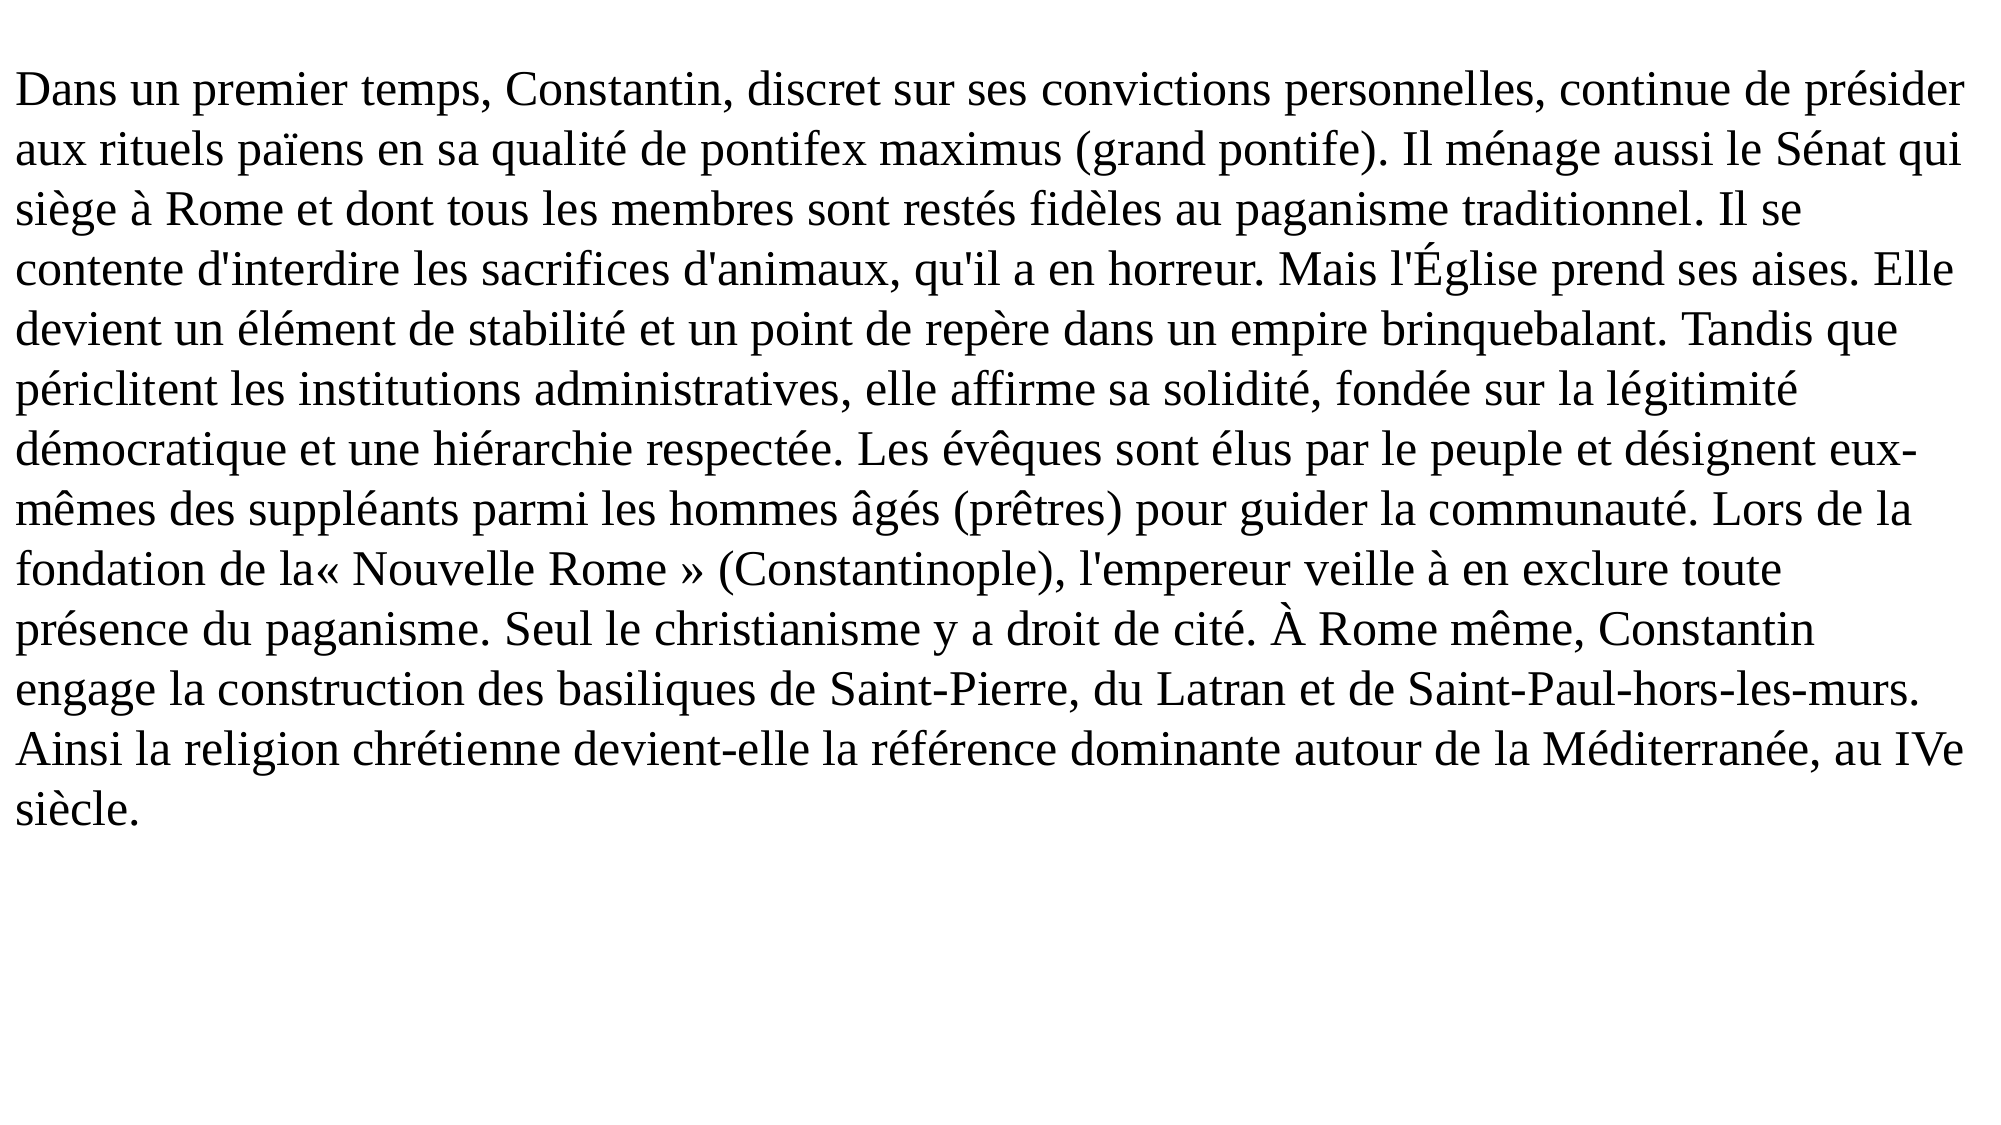

Dans un premier temps, Constantin, discret sur ses convictions personnelles, continue de présider aux rituels païens en sa qualité de pontifex maximus (grand pontife). Il ménage aussi le Sénat qui siège à Rome et dont tous les membres sont restés fidèles au paganisme traditionnel. Il se contente d'interdire les sacrifices d'animaux, qu'il a en horreur. Mais l'Église prend ses aises. Elle devient un élément de stabilité et un point de repère dans un empire brinquebalant. Tandis que périclitent les institutions administratives, elle affirme sa solidité, fondée sur la légitimité démocratique et une hiérarchie respectée. Les évêques sont élus par le peuple et désignent eux-mêmes des suppléants parmi les hommes âgés (prêtres) pour guider la communauté. Lors de la fondation de la« Nouvelle Rome » (Constantinople), l'empereur veille à en exclure toute présence du paganisme. Seul le christianisme y a droit de cité. À Rome même, Constantin engage la construction des basiliques de Saint-Pierre, du Latran et de Saint-Paul-hors-les-murs.
Ainsi la religion chrétienne devient-elle la référence dominante autour de la Méditerranée, au IVe siècle.